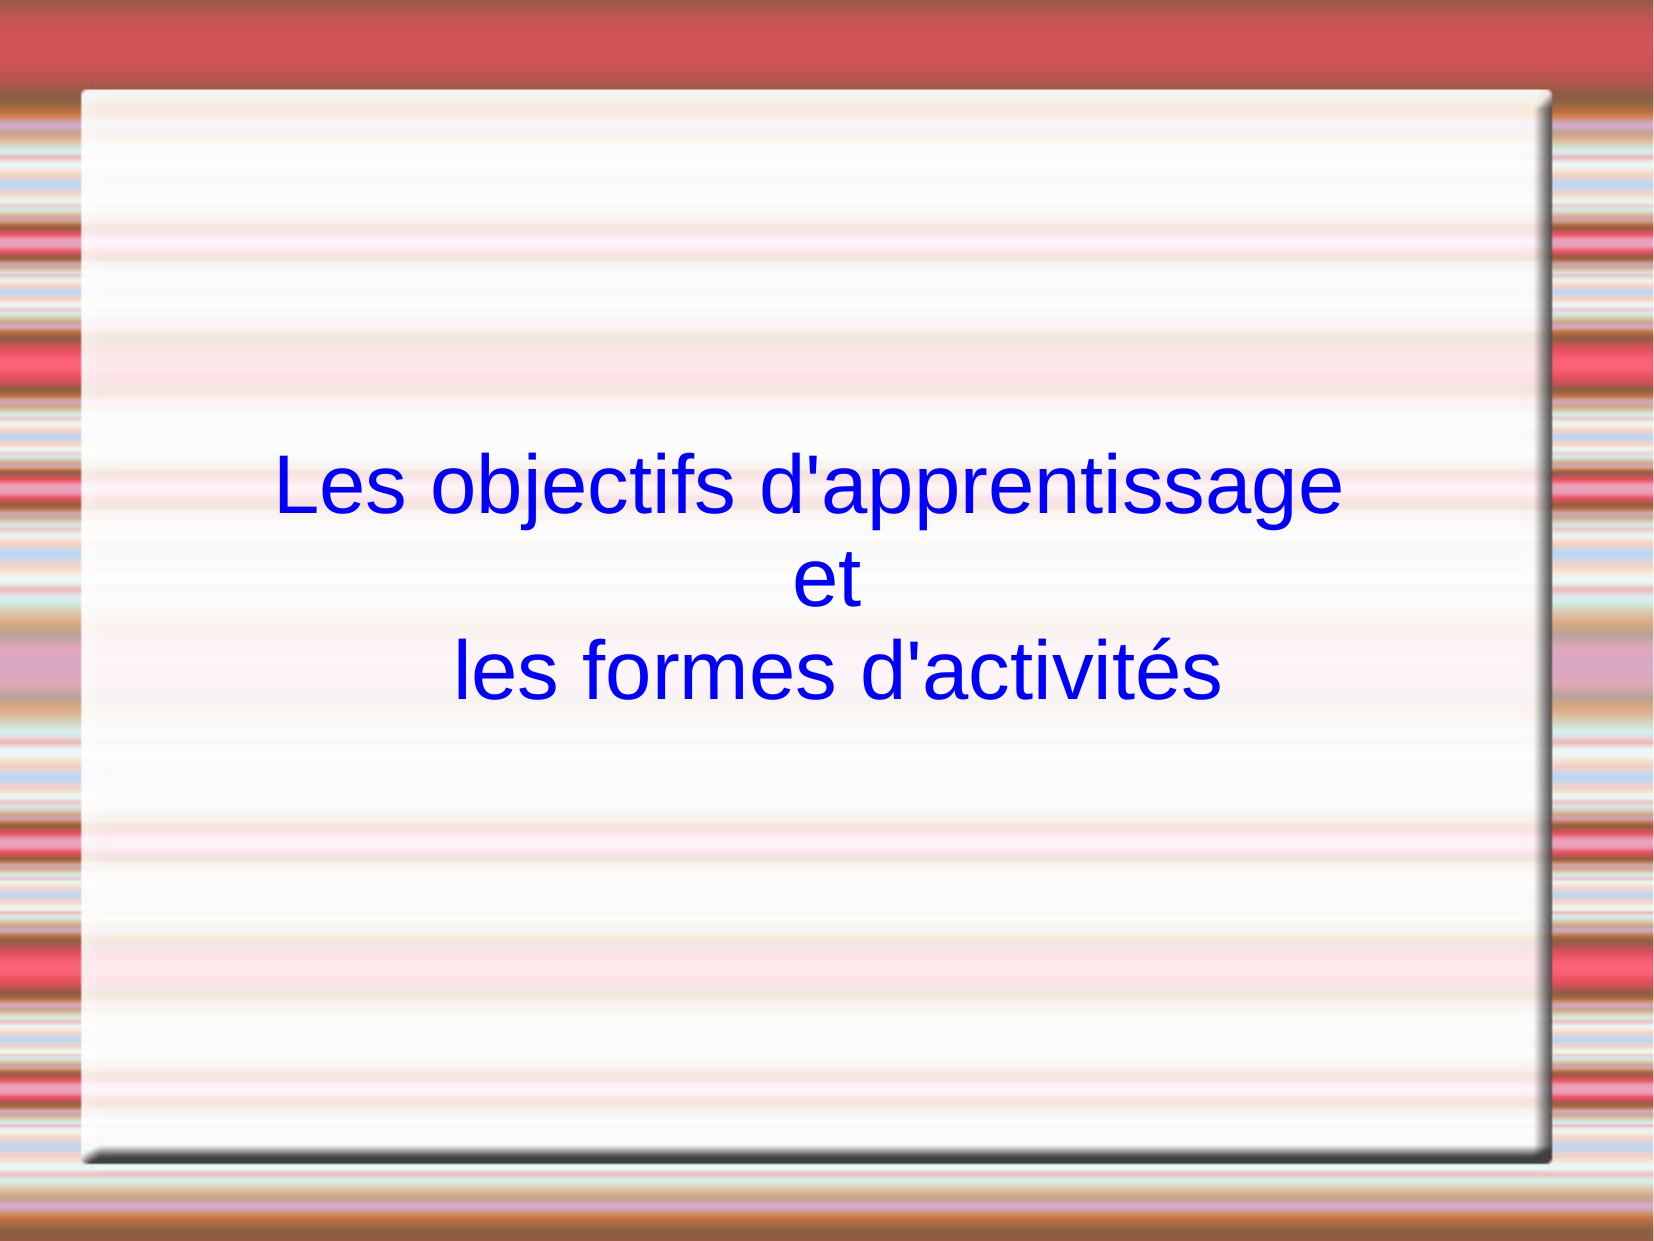

# Les objectifs d'apprentissage
et
les formes d'activités